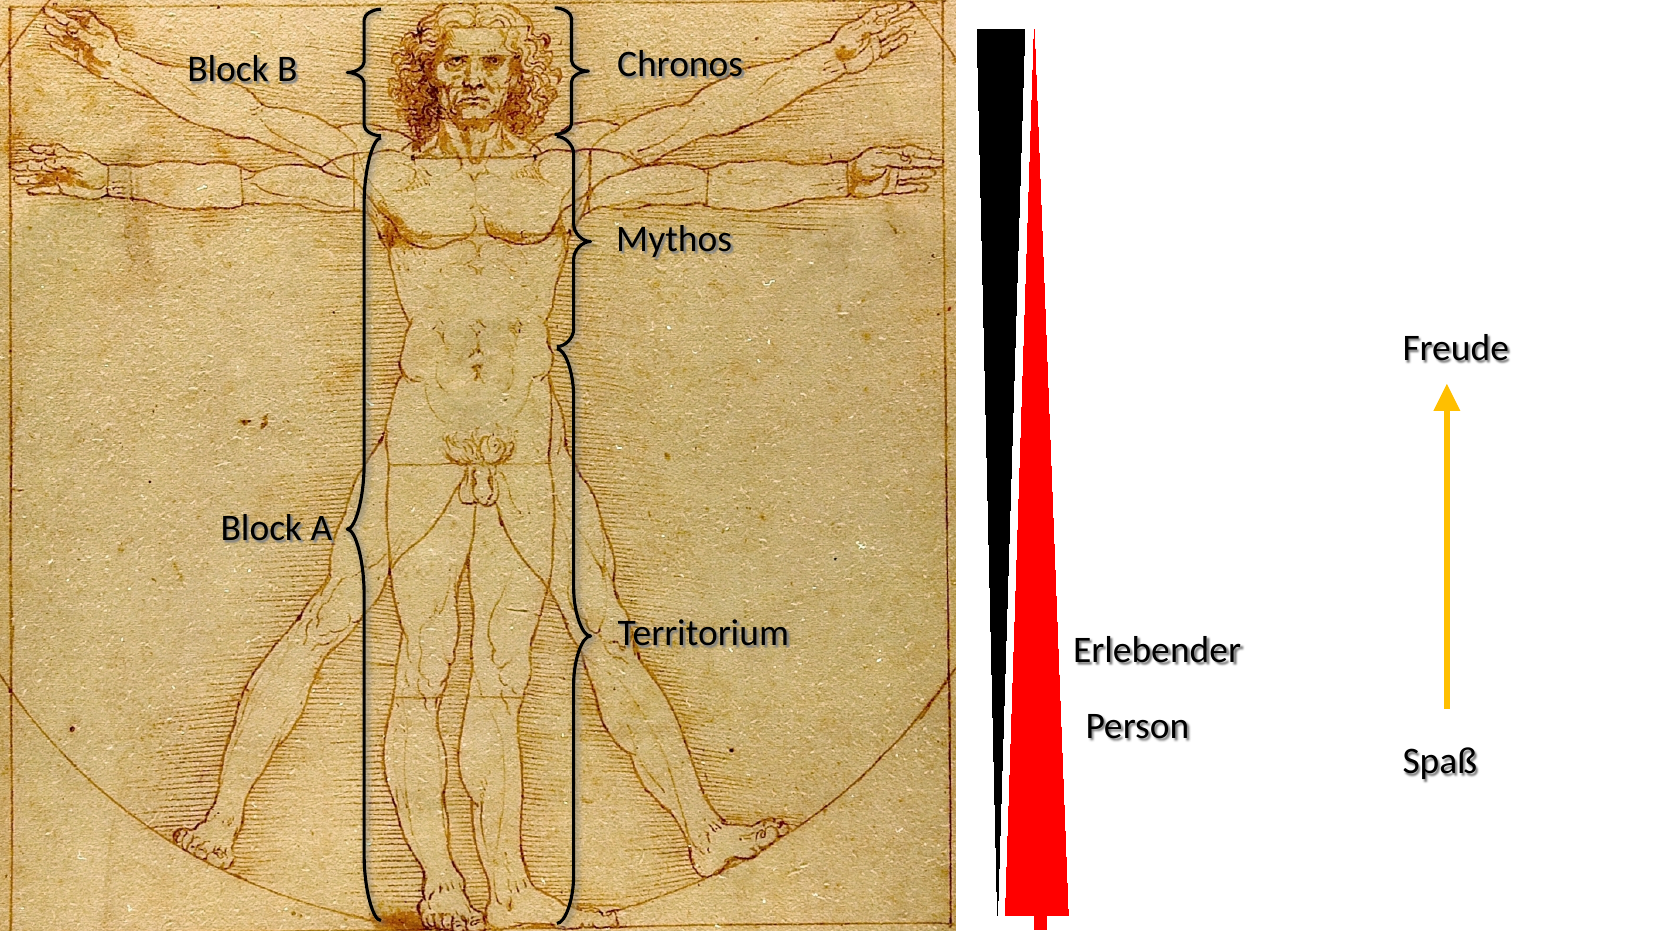

Chronos
Block B
Mythos
Freude
Block A
Territorium
Erlebender
Person
Spaß